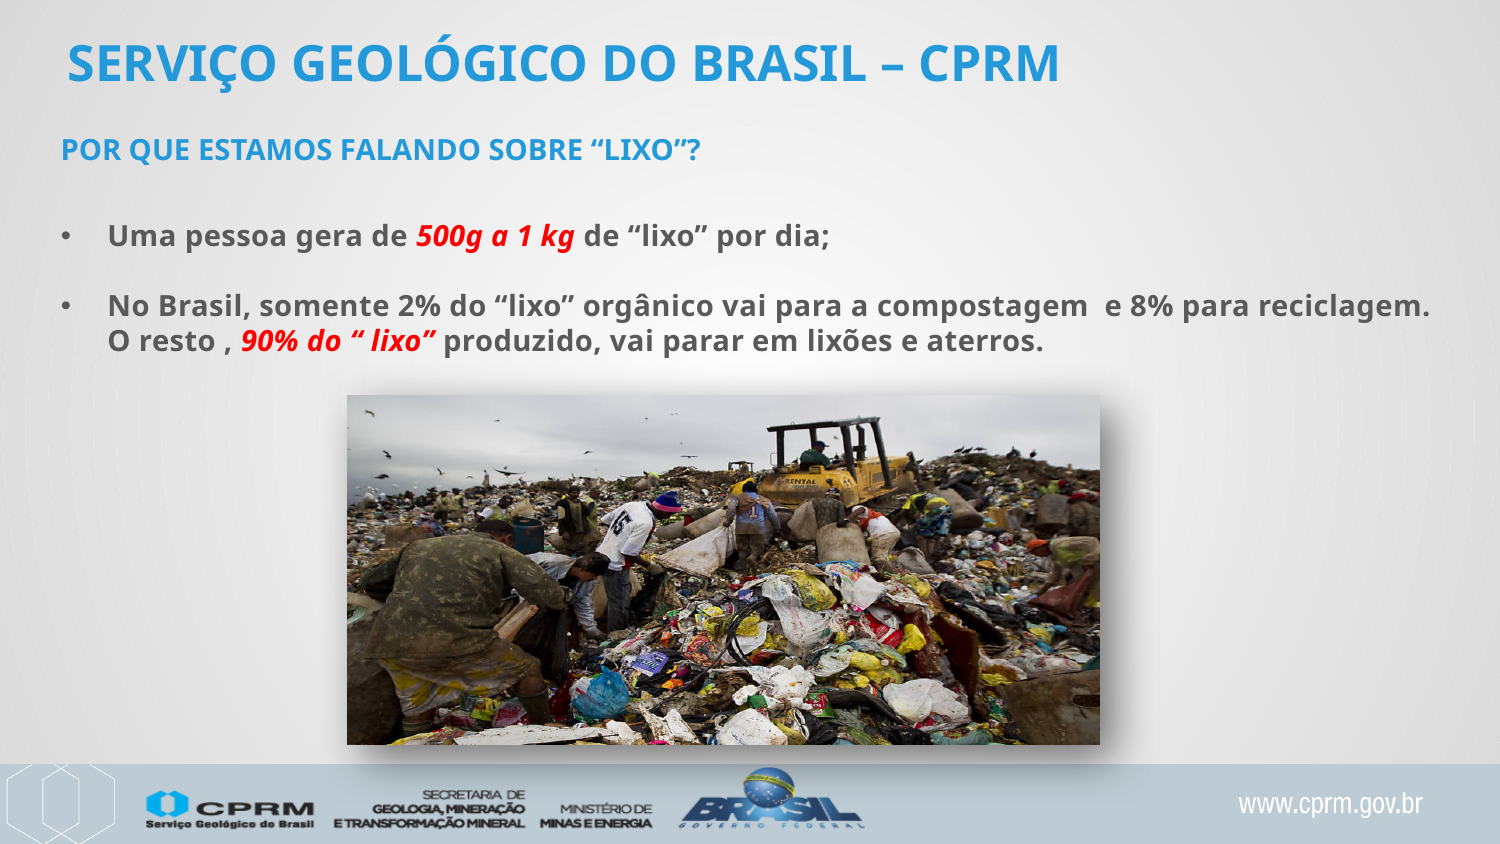

SERVIÇO GEOLÓGICO DO BRASIL – CPRM
POR QUE ESTAMOS FALANDO SOBRE “LIXO”?
Uma pessoa gera de 500g a 1 kg de “lixo” por dia;
No Brasil, somente 2% do “lixo” orgânico vai para a compostagem e 8% para reciclagem. O resto , 90% do “ lixo” produzido, vai parar em lixões e aterros.